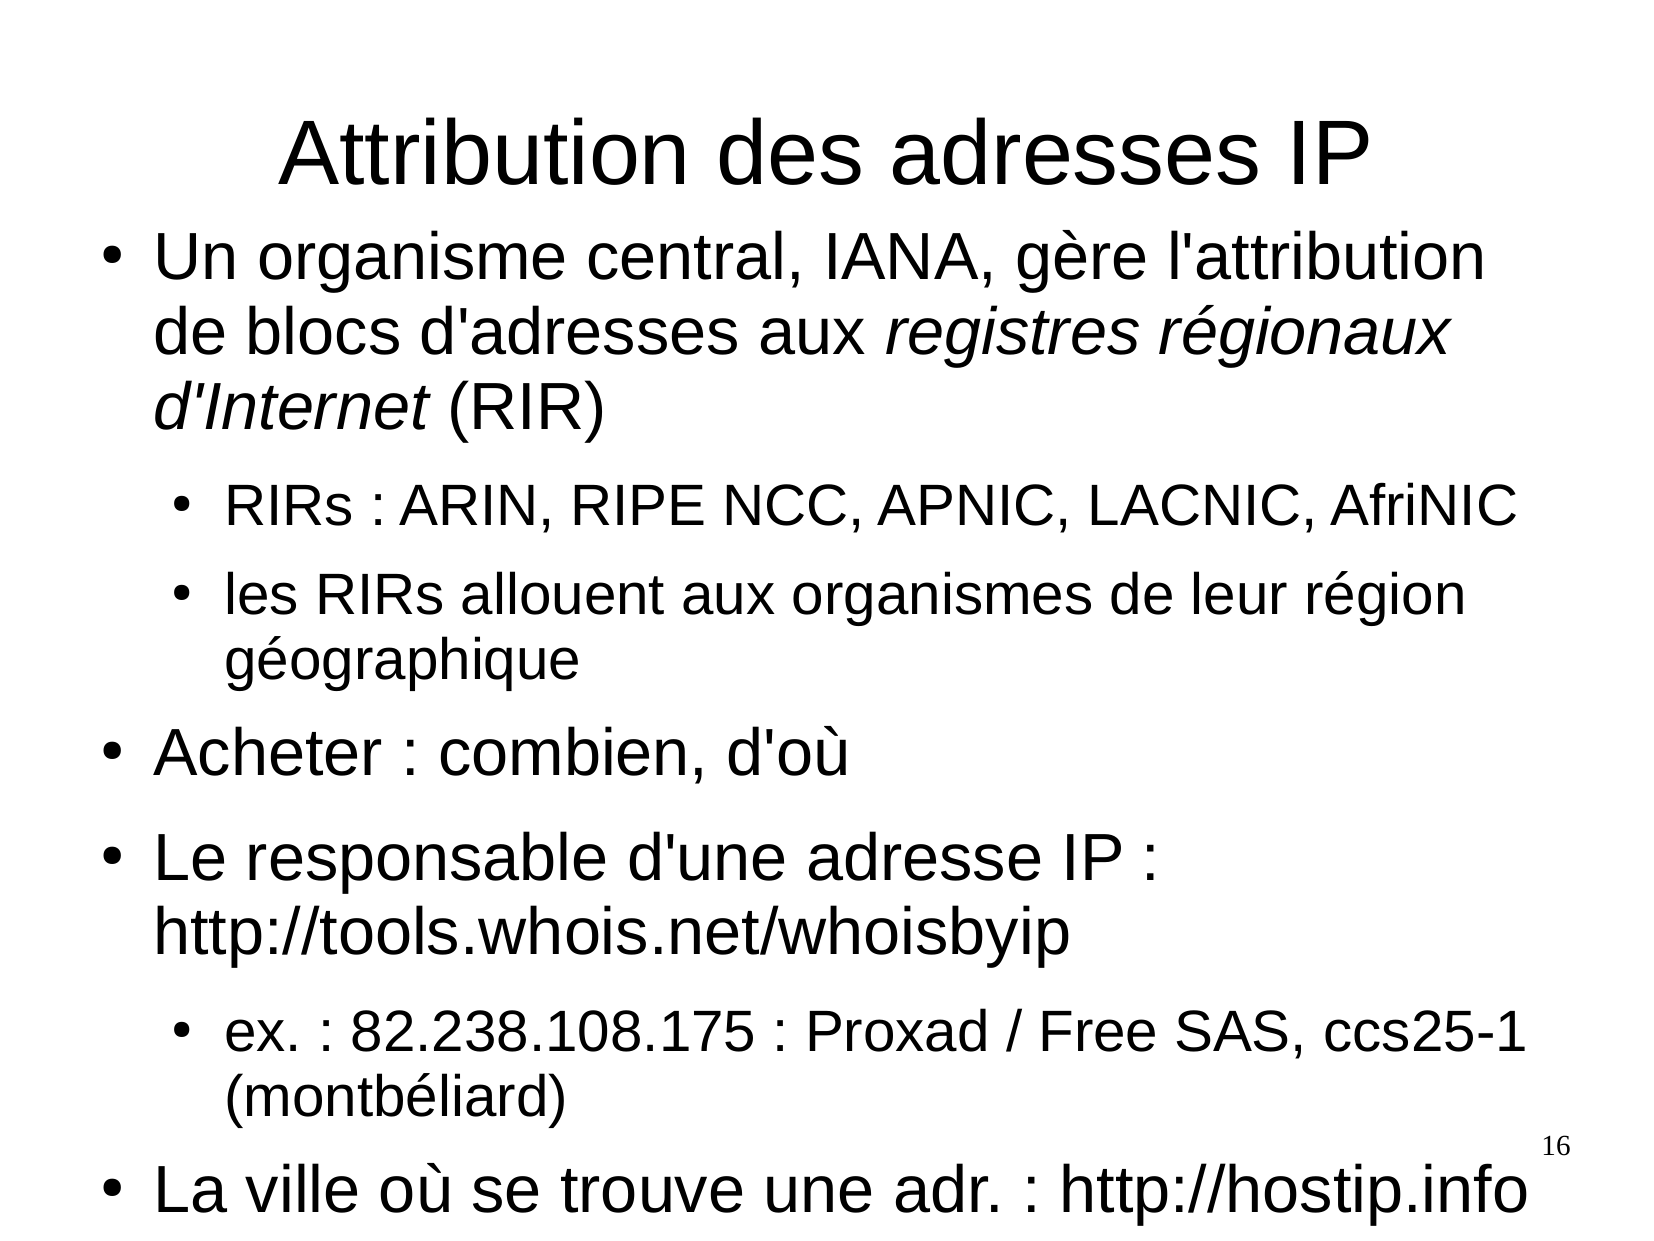

# Attribution des adresses IP
Un organisme central, IANA, gère l'attribution de blocs d'adresses aux registres régionaux d'Internet (RIR)
RIRs : ARIN, RIPE NCC, APNIC, LACNIC, AfriNIC
les RIRs allouent aux organismes de leur région géographique
Acheter : combien, d'où
Le responsable d'une adresse IP : http://tools.whois.net/whoisbyip
ex. : 82.238.108.175 : Proxad / Free SAS, ccs25-1 (montbéliard)
La ville où se trouve une adr. : http://hostip.info
16